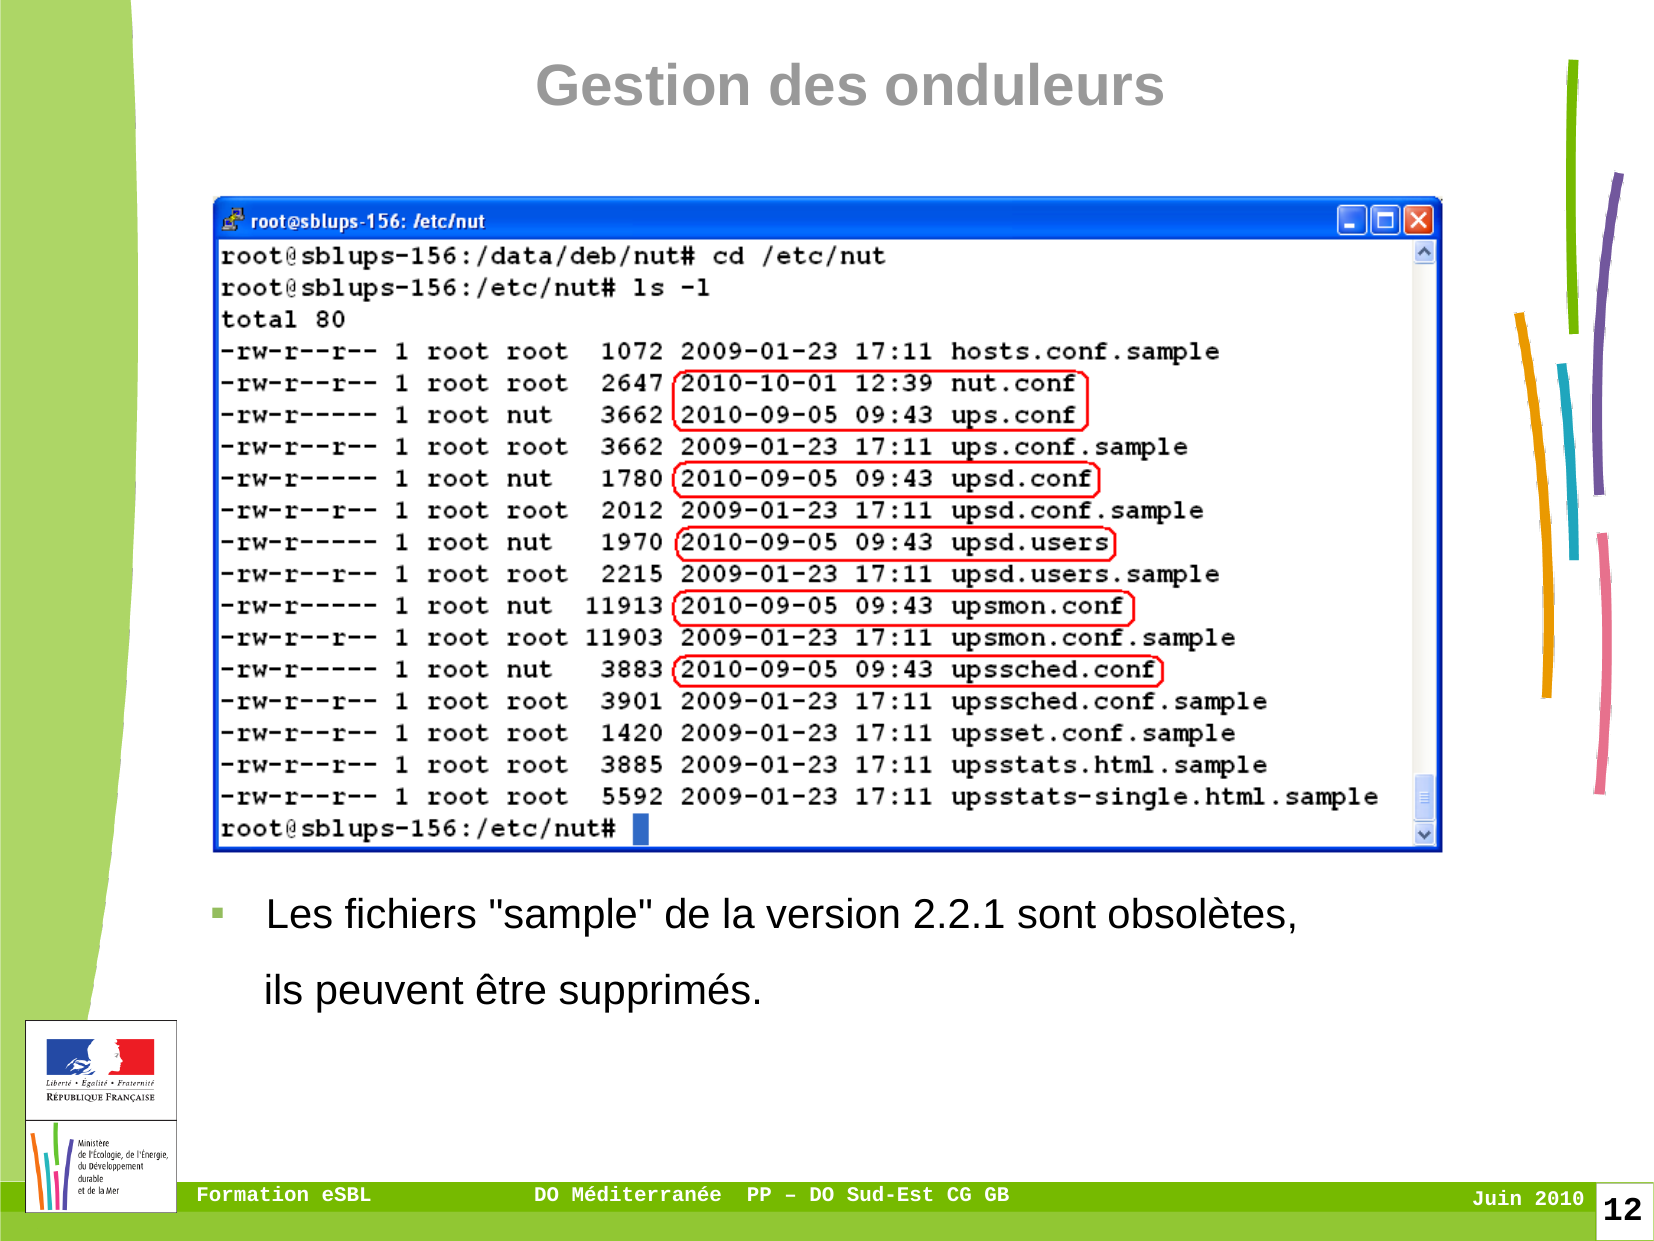

# Gestion des onduleurs
Les fichiers "sample" de la version 2.2.1 sont obsolètes,
 ils peuvent être supprimés.
12